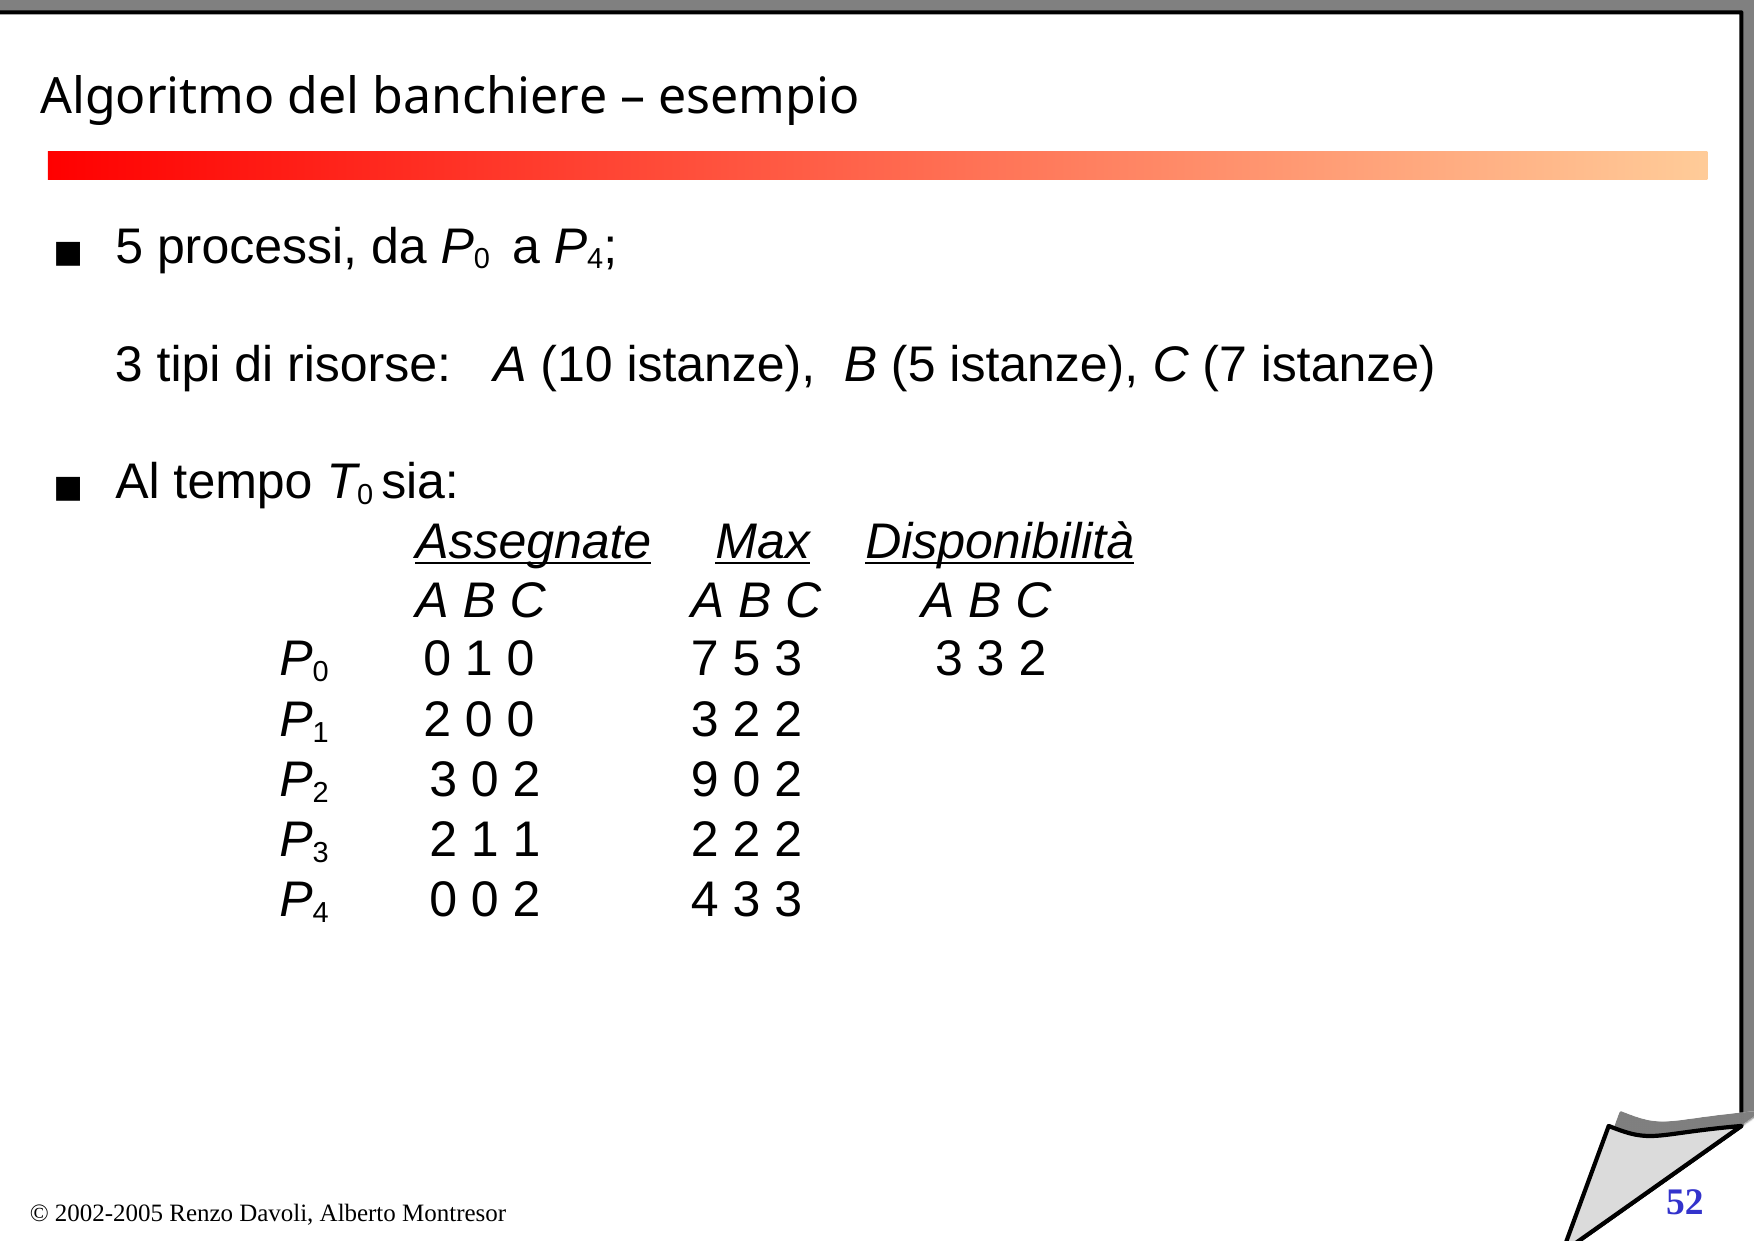

# Algoritmo del banchiere – esempio
n	5 processi, da P0 a P4;
 3 tipi di risorse: A (10 istanze), B (5 istanze), C (7 istanze)
n	Al tempo T0 sia:
			Assegnate	Max	Disponibilità
			A B C	 A B C 	 A B C
		 P0	 0 1 0	 7 5 3 	 3 3 2
		 P1	 2 0 0 	 3 2 2
		 P2	 3 0 2 	 9 0 2
		 P3	 2 1 1 	 2 2 2
		 P4	 0 0 2	 4 3 3